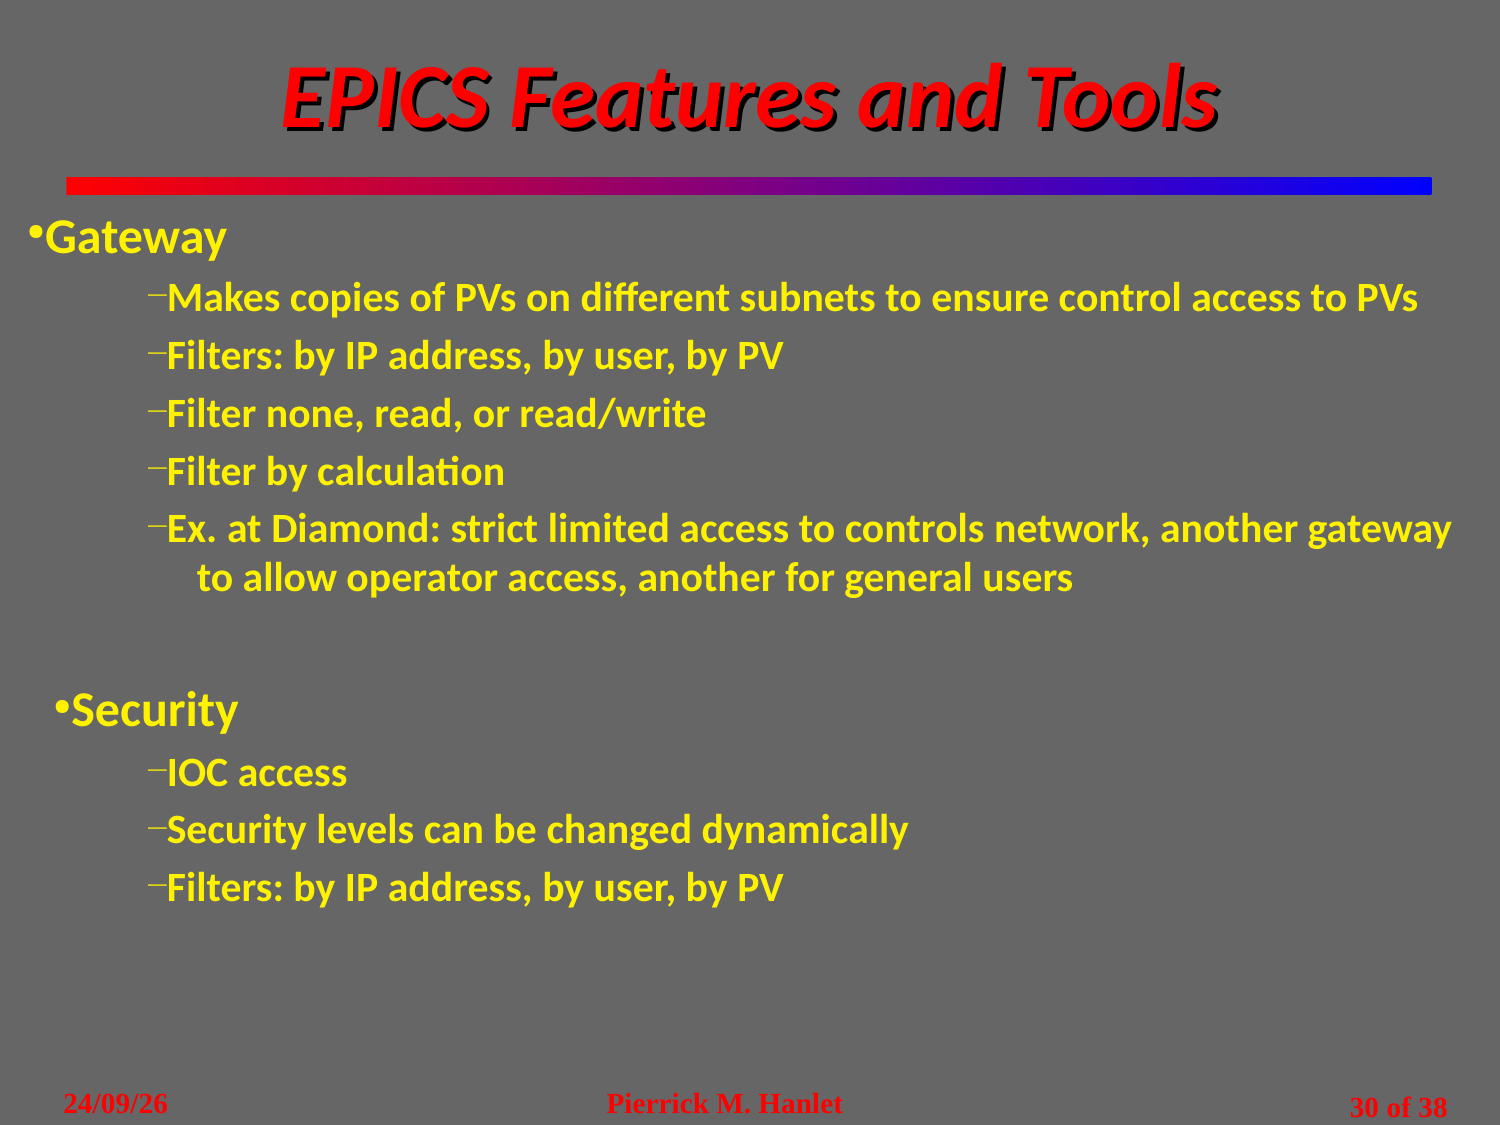

# EPICS Features and Tools
Gateway
Makes copies of PVs on different subnets to ensure control access to PVs
Filters: by IP address, by user, by PV
Filter none, read, or read/write
Filter by calculation
Ex. at Diamond: strict limited access to controls network, another gateway to allow operator access, another for general users
Security
IOC access
Security levels can be changed dynamically
Filters: by IP address, by user, by PV
30
Pierrick Hanlet